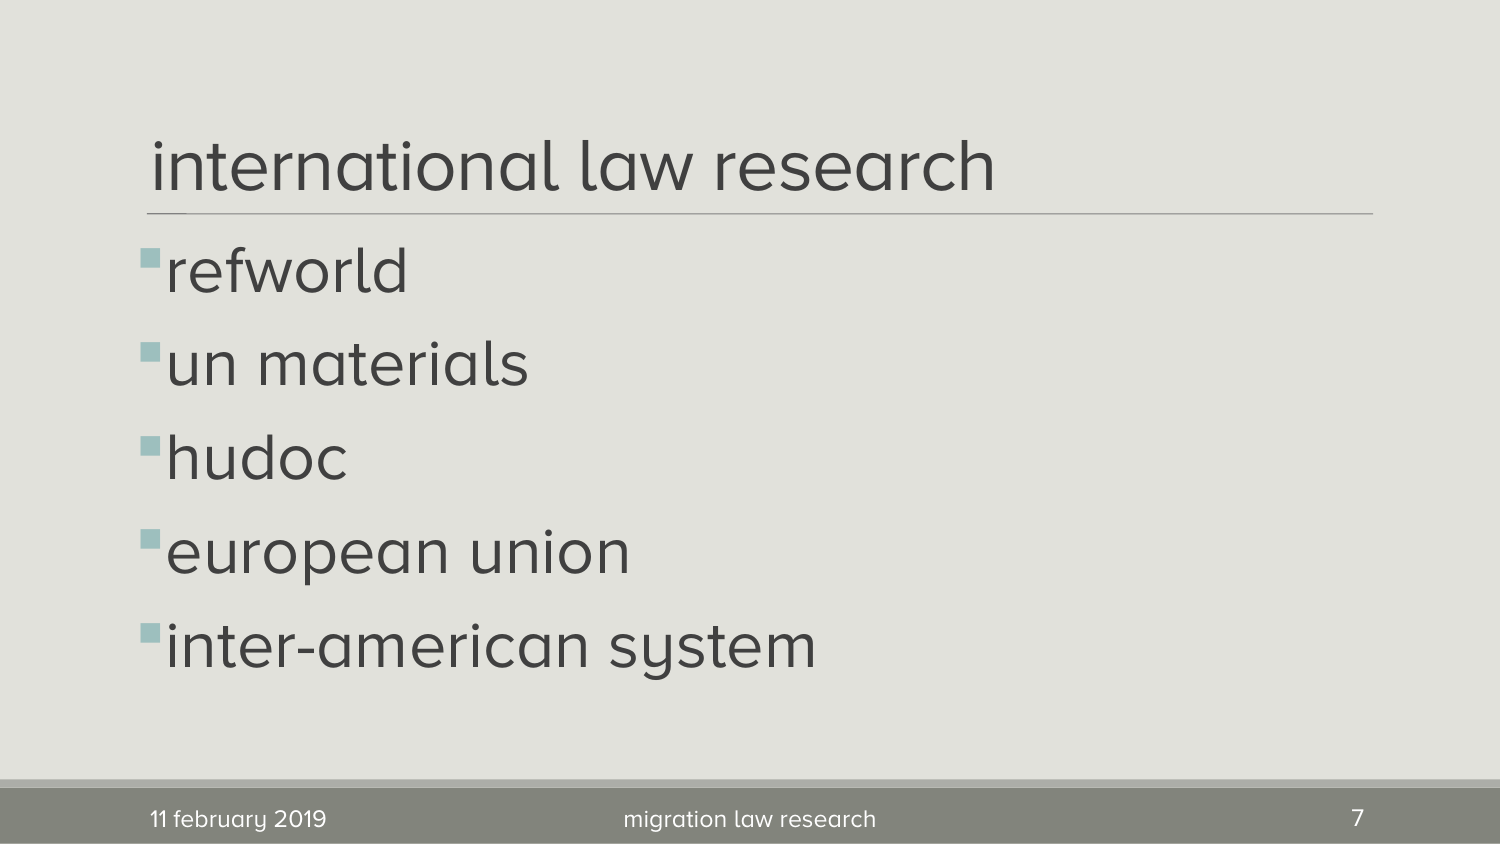

# international law research
refworld
un materials
hudoc
european union
inter-american system
11 february 2019
migration law research